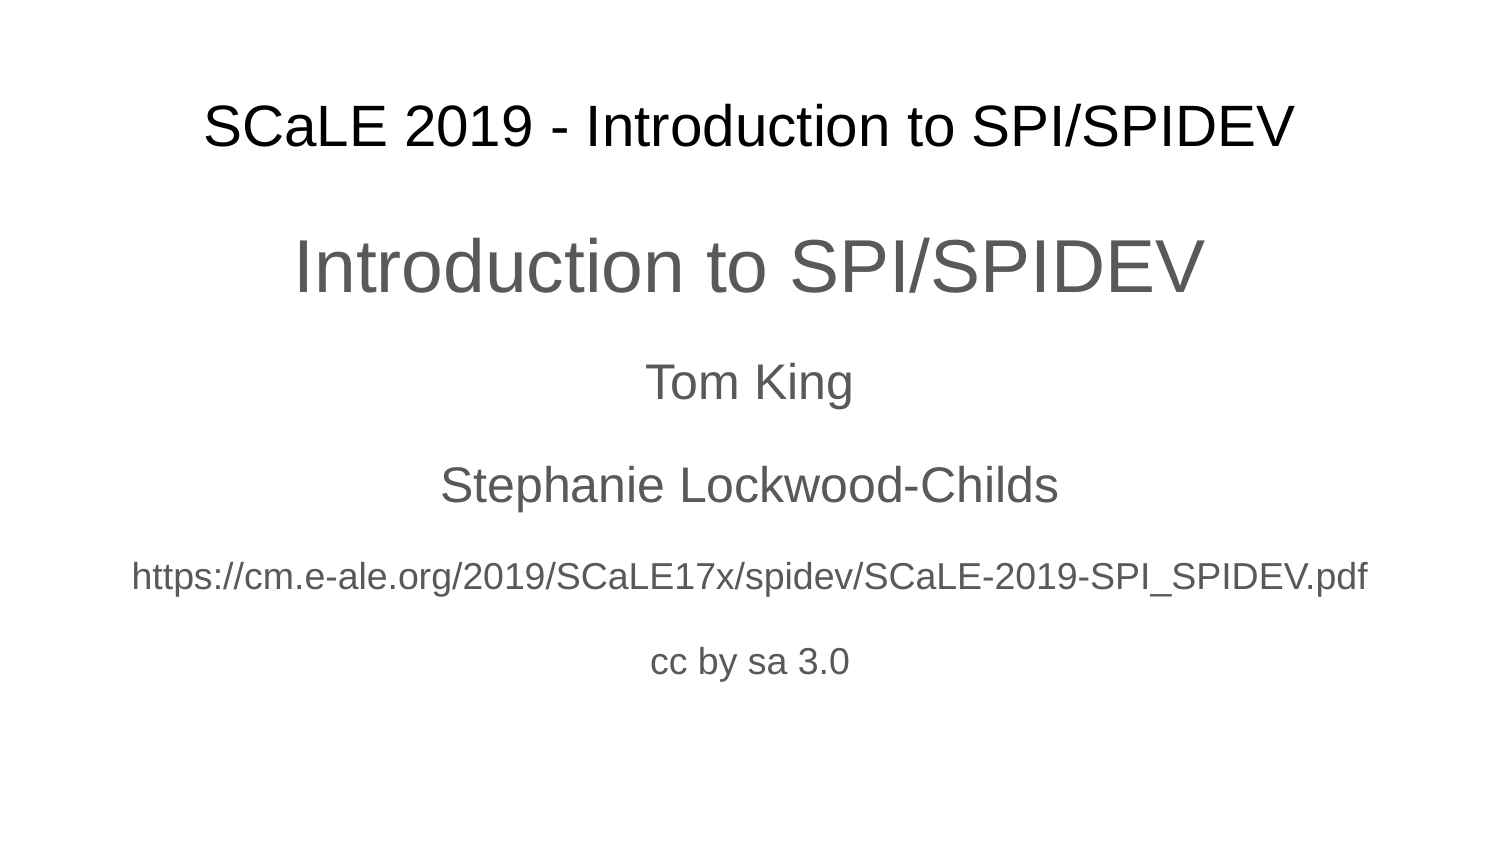

# SCaLE 2019 - Introduction to SPI/SPIDEV
Introduction to SPI/SPIDEV
Tom King
Stephanie Lockwood-Childs
https://cm.e-ale.org/2019/SCaLE17x/spidev/SCaLE-2019-SPI_SPIDEV.pdf
cc by sa 3.0